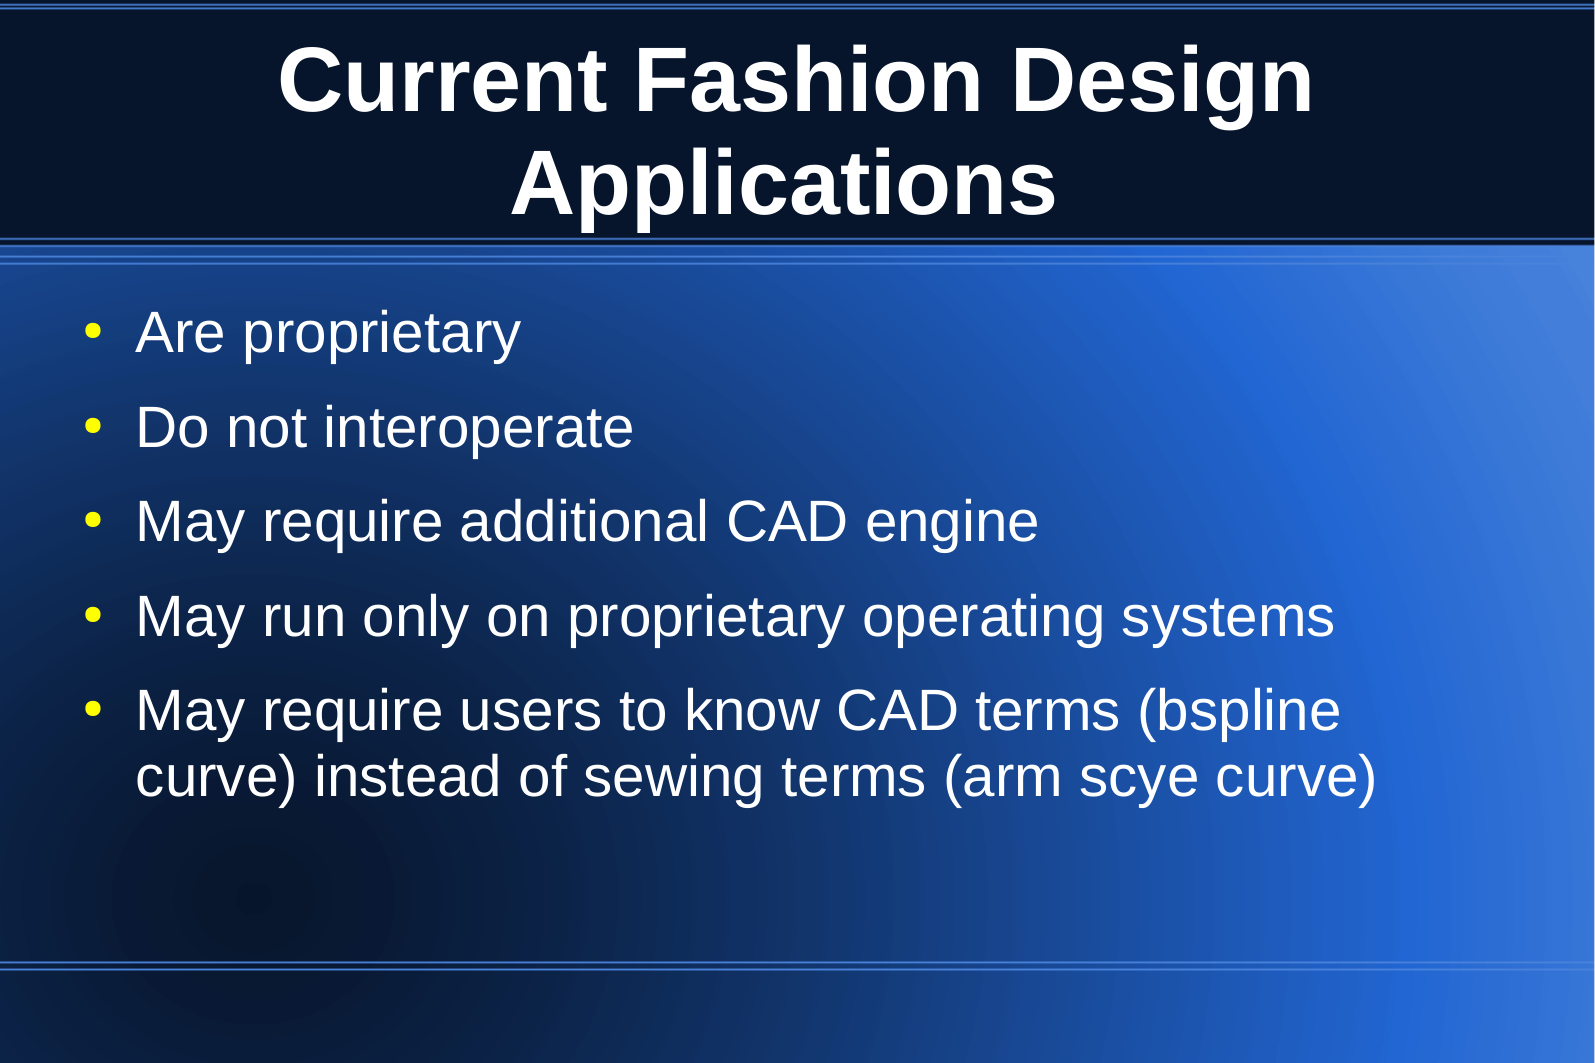

# Current Fashion Design Applications
Are proprietary
Do not interoperate
May require additional CAD engine
May run only on proprietary operating systems
May require users to know CAD terms (bspline curve) instead of sewing terms (arm scye curve)